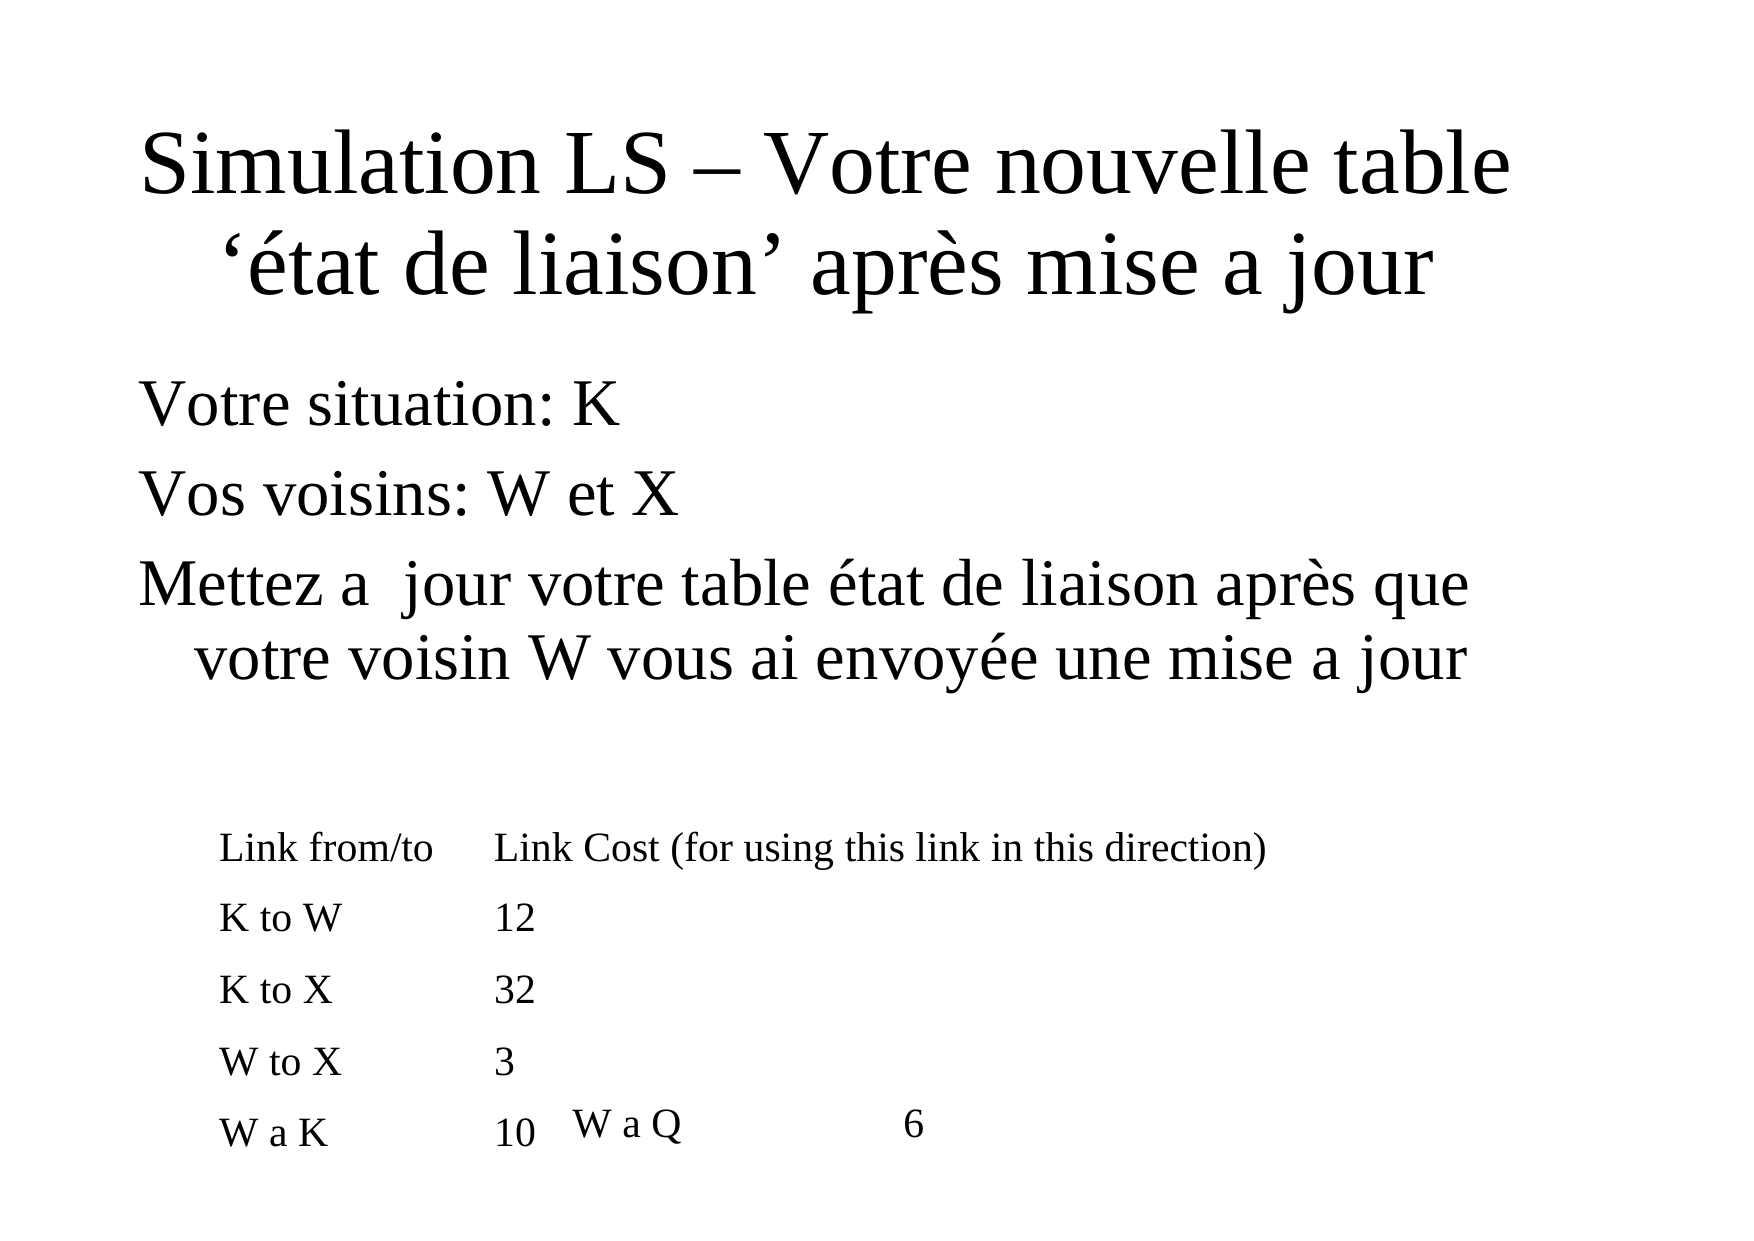

# Simulation LS – Votre nouvelle table ‘état de liaison’ après mise a jour
Votre situation: K
Vos voisins: W et X
Mettez a jour votre table état de liaison après que votre voisin W vous ai envoyée une mise a jour
Link from/to
Link Cost (for using this link in this direction)
K to W
12
K to X
32
W to X
3
W a Q
6
W a K
10